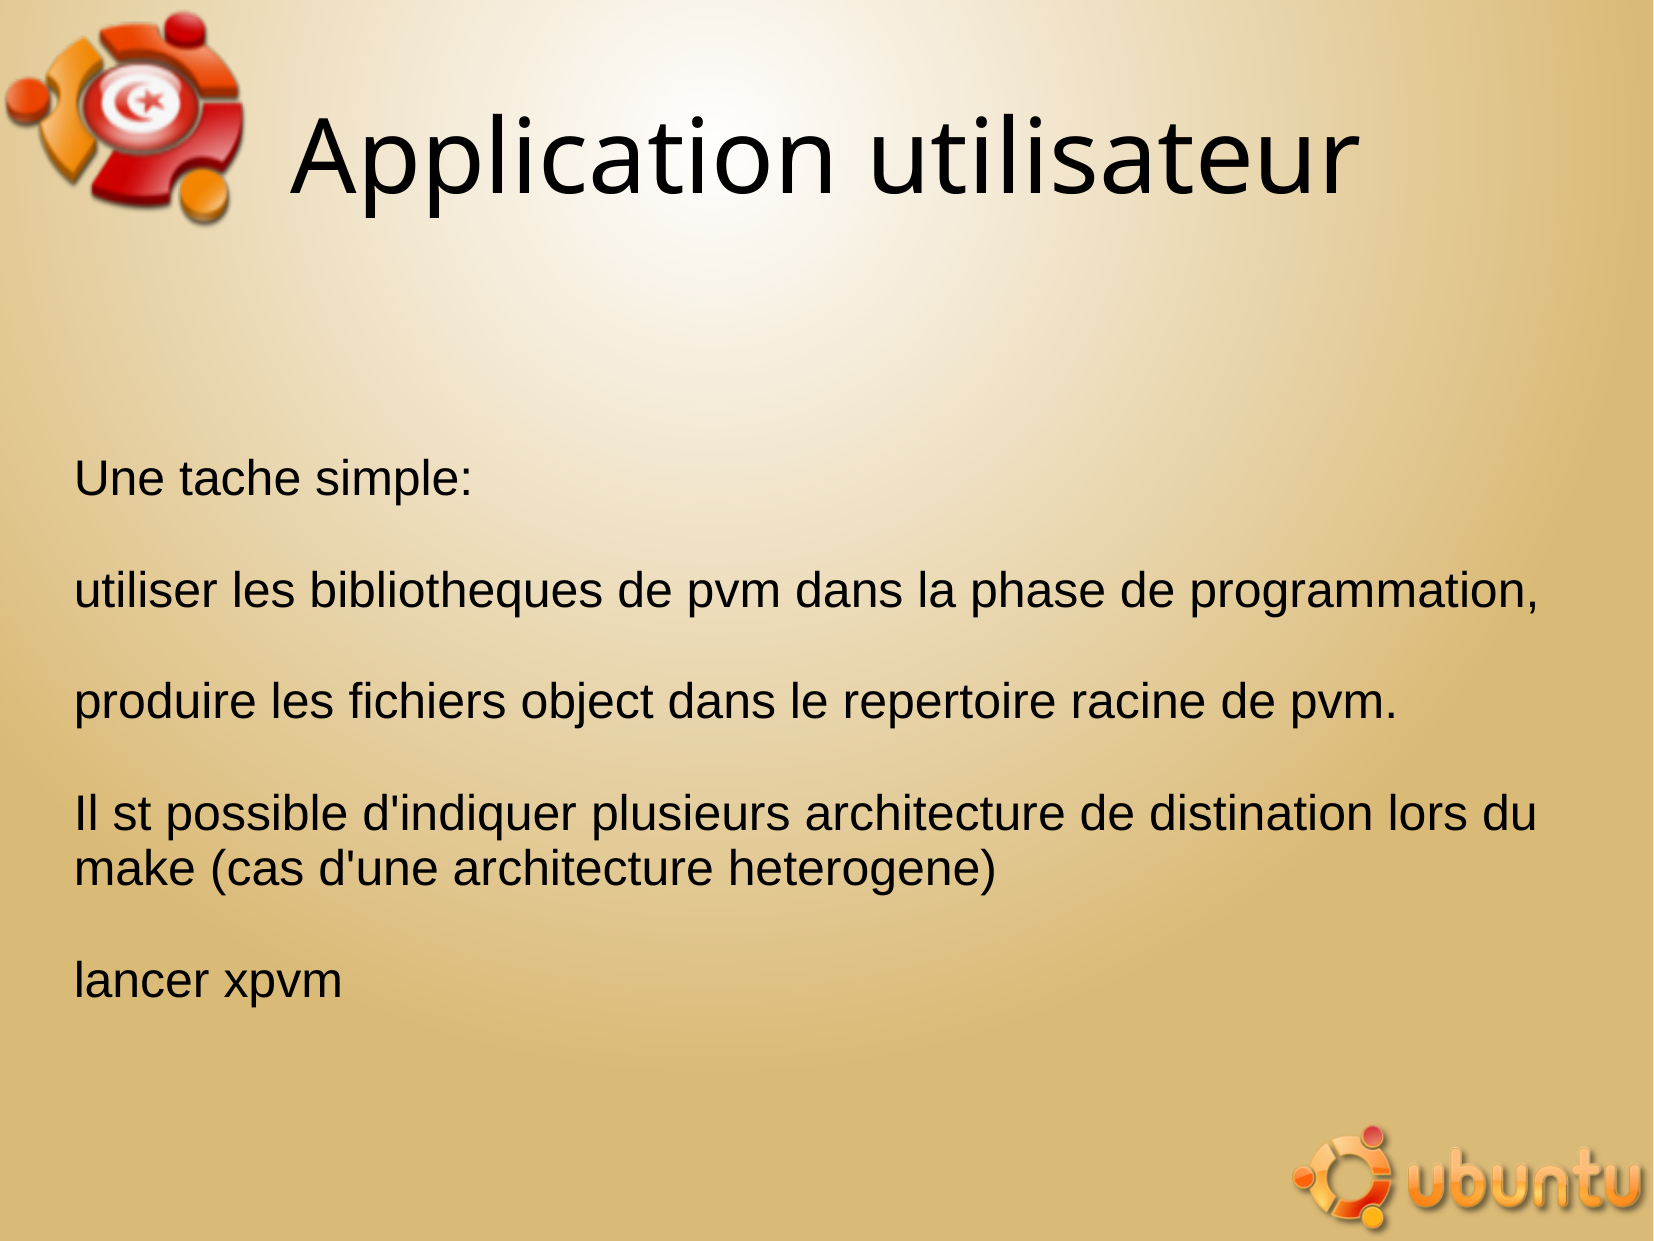

# Application utilisateur
Une tache simple:
utiliser les bibliotheques de pvm dans la phase de programmation,
produire les fichiers object dans le repertoire racine de pvm.
Il st possible d'indiquer plusieurs architecture de distination lors du make (cas d'une architecture heterogene)
lancer xpvm